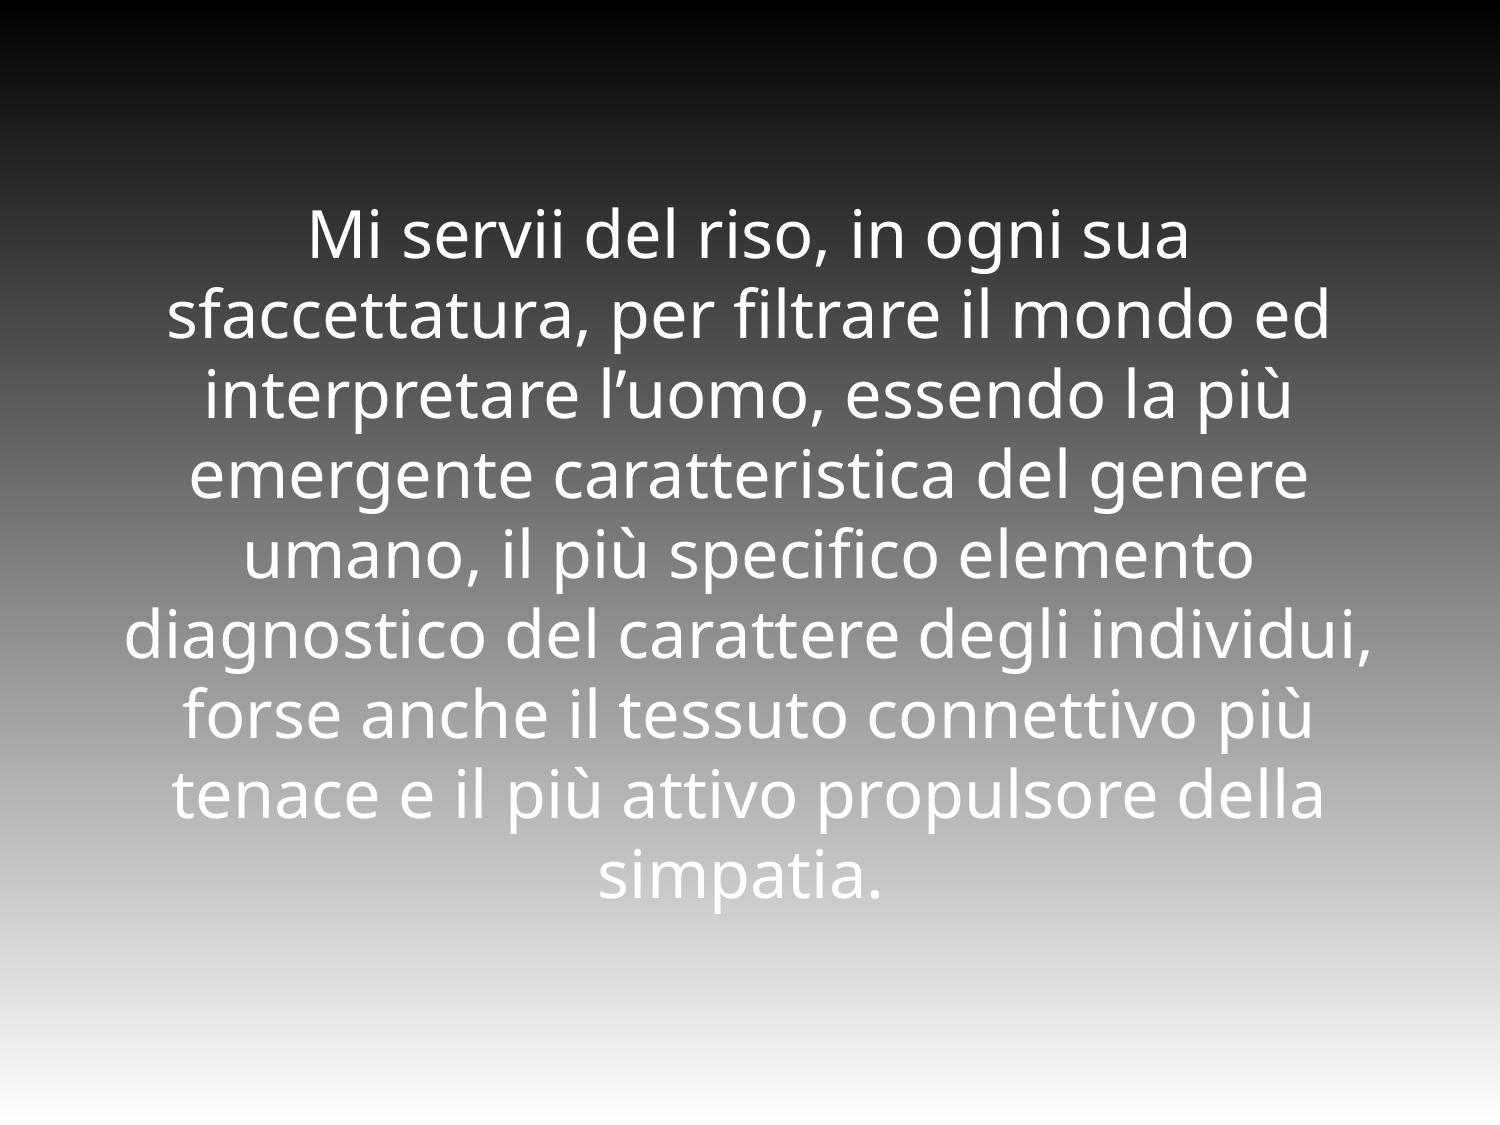

# Mi servii del riso, in ogni sua sfaccettatura, per filtrare il mondo ed interpretare l’uomo, essendo la più emergente caratteristica del genere umano, il più specifico elemento diagnostico del carattere degli individui, forse anche il tessuto connettivo più tenace e il più attivo propulsore della simpatia.